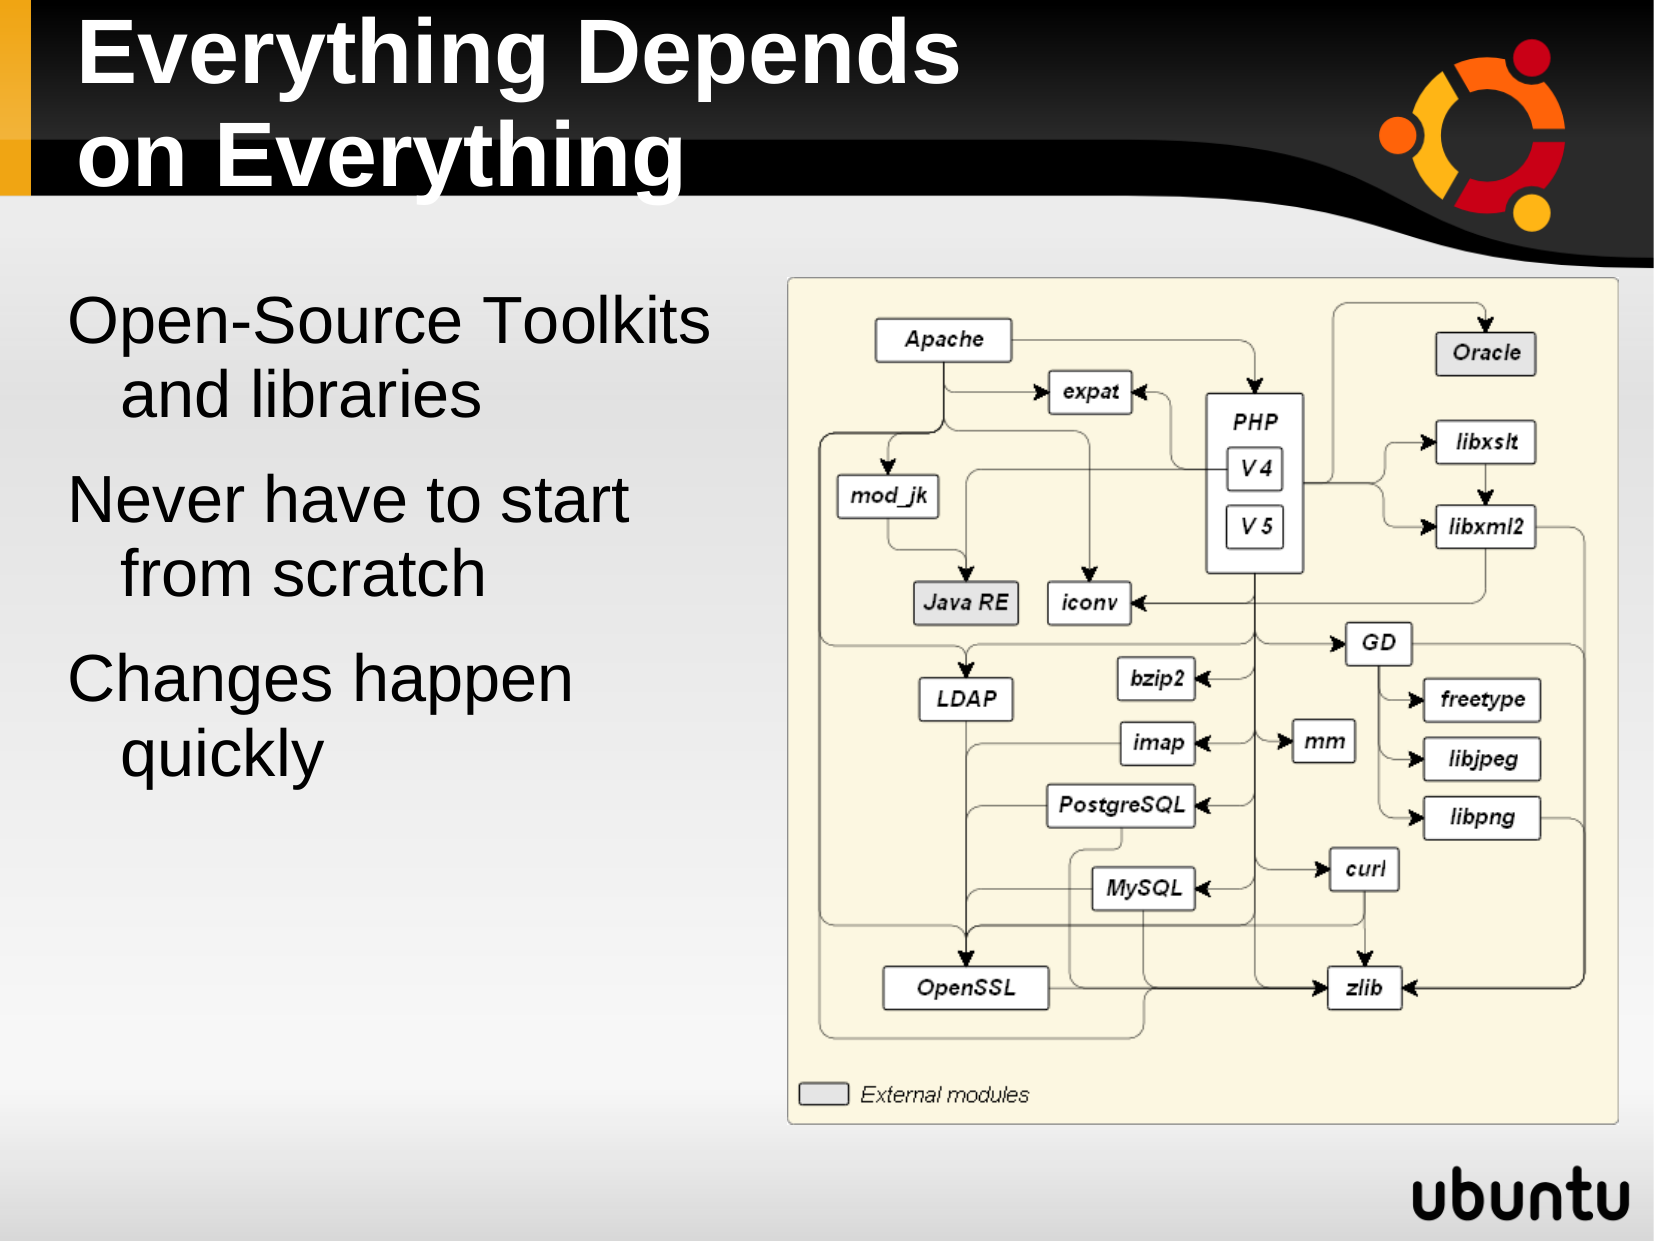

# Everything Depends on Everything
Open-Source Toolkits and libraries
Never have to start from scratch
Changes happen quickly